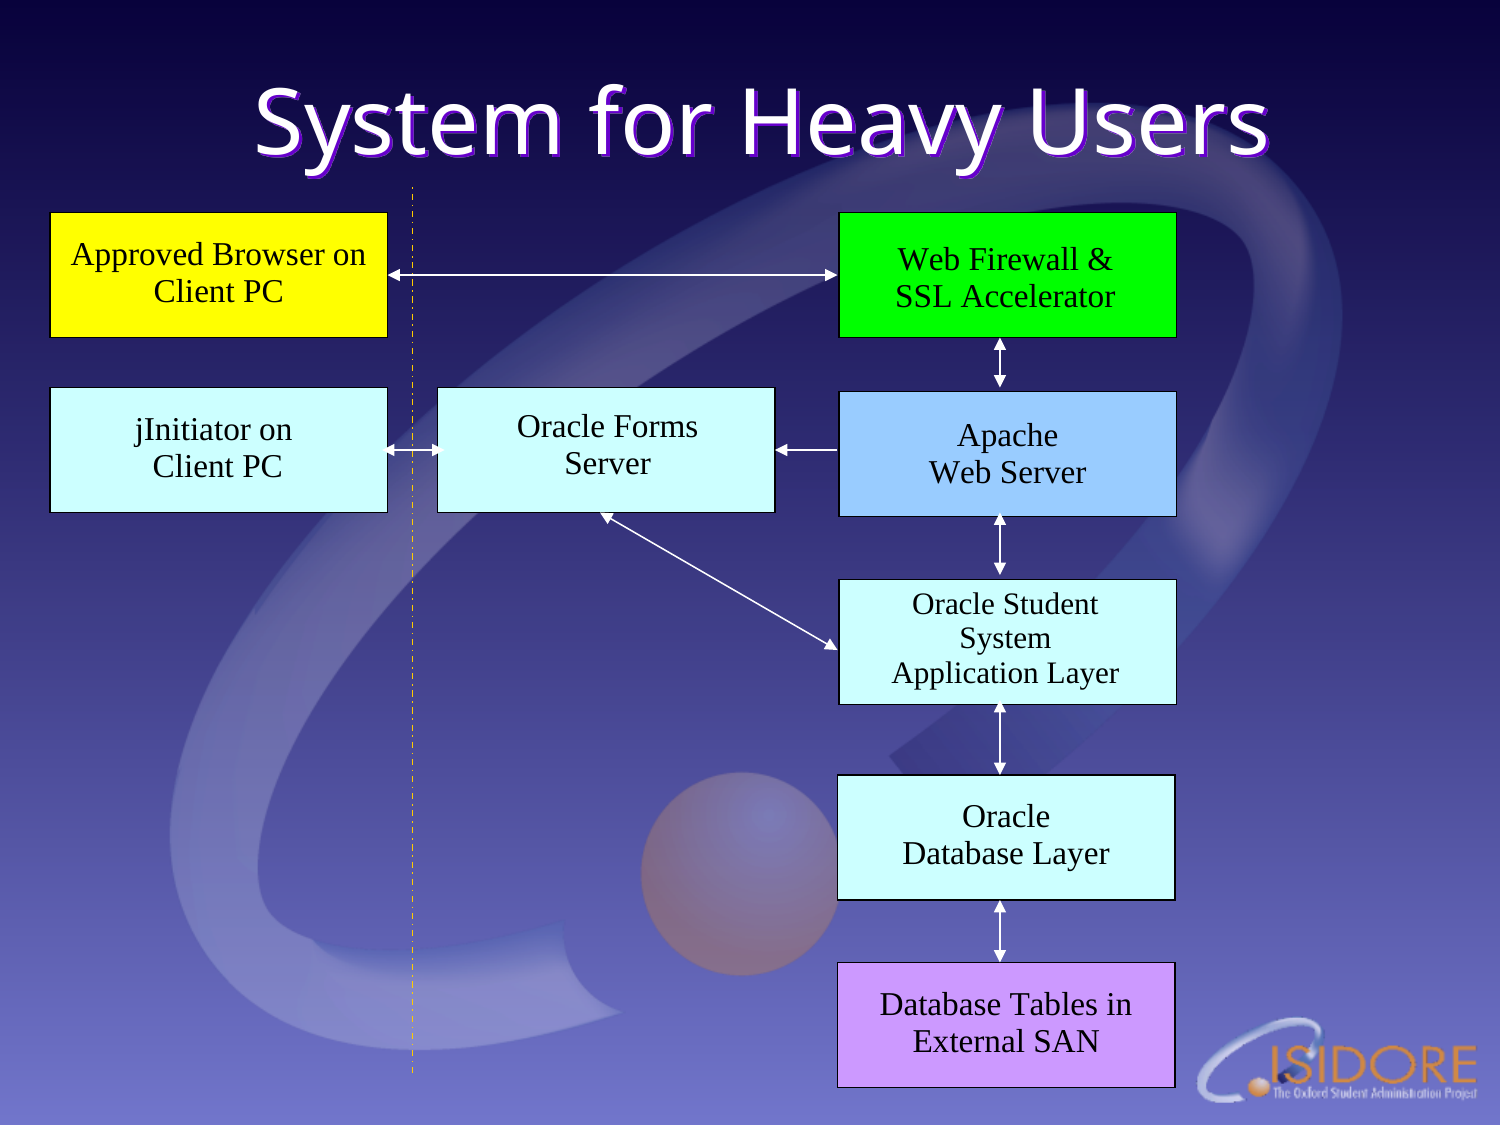

# System for Heavy Users
Approved Browser on
Client PC
Web Firewall &
SSL Accelerator
Oracle Forms
Server
jInitiator on
Client PC
Apache
Web Server
Oracle Student System
Application Layer
Oracle
Database Layer
Database Tables in
External SAN